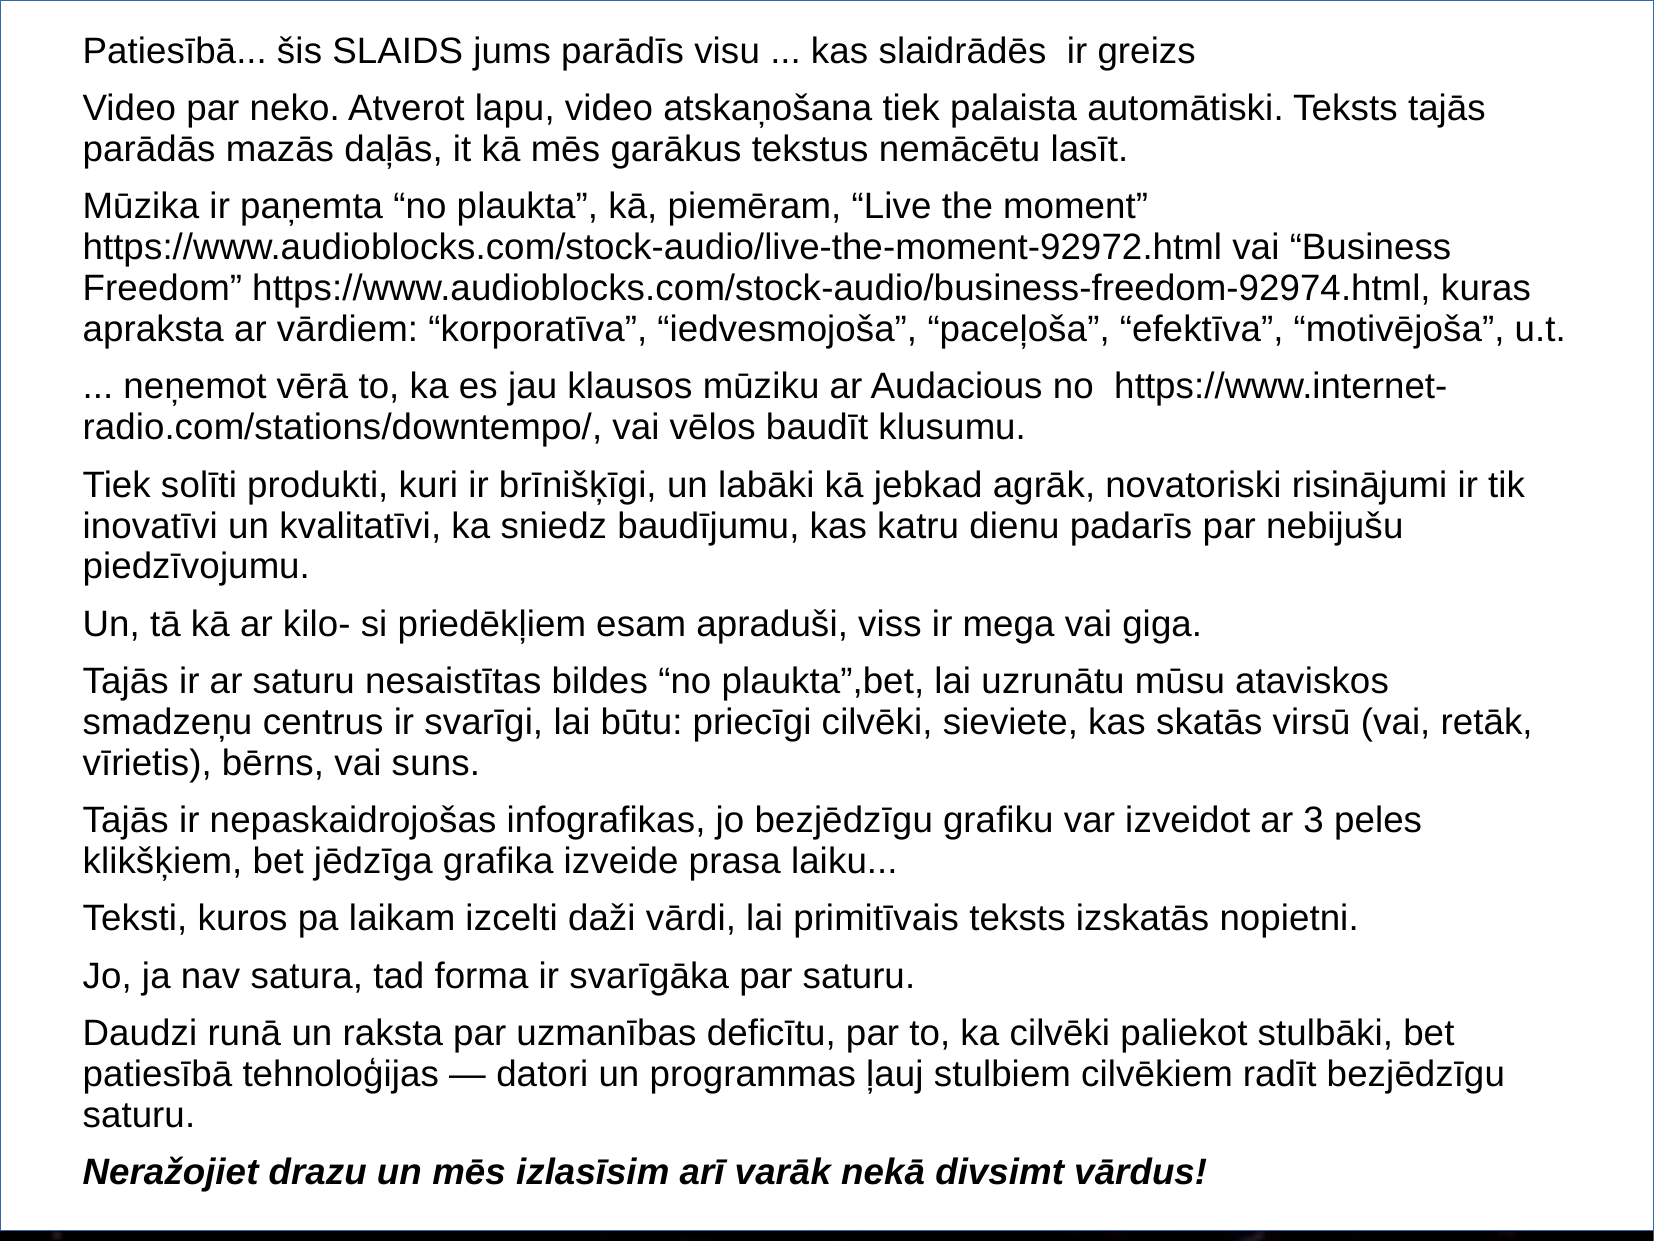

# Patiesībā... šis SLAIDS jums parādīs visu ... kas slaidrādēs ir greizs
Video par neko. Atverot lapu, video atskaņošana tiek palaista automātiski. Teksts tajās parādās mazās daļās, it kā mēs garākus tekstus nemācētu lasīt.
Mūzika ir paņemta “no plaukta”, kā, piemēram, “Live the moment” https://www.audioblocks.com/stock-audio/live-the-moment-92972.html vai “Business Freedom” https://www.audioblocks.com/stock-audio/business-freedom-92974.html, kuras apraksta ar vārdiem: “korporatīva”, “iedvesmojoša”, “paceļoša”, “efektīva”, “motivējoša”, u.t.
... neņemot vērā to, ka es jau klausos mūziku ar Audacious no https://www.internet-radio.com/stations/downtempo/, vai vēlos baudīt klusumu.
Tiek solīti produkti, kuri ir brīnišķīgi, un labāki kā jebkad agrāk, novatoriski risinājumi ir tik inovatīvi un kvalitatīvi, ka sniedz baudījumu, kas katru dienu padarīs par nebijušu piedzīvojumu.
Un, tā kā ar kilo- si priedēkļiem esam apraduši, viss ir mega vai giga.
Tajās ir ar saturu nesaistītas bildes “no plaukta”,bet, lai uzrunātu mūsu ataviskos smadzeņu centrus ir svarīgi, lai būtu: priecīgi cilvēki, sieviete, kas skatās virsū (vai, retāk, vīrietis), bērns, vai suns.
Tajās ir nepaskaidrojošas infografikas, jo bezjēdzīgu grafiku var izveidot ar 3 peles klikšķiem, bet jēdzīga grafika izveide prasa laiku...
Teksti, kuros pa laikam izcelti daži vārdi, lai primitīvais teksts izskatās nopietni.
Jo, ja nav satura, tad forma ir svarīgāka par saturu.
Daudzi runā un raksta par uzmanības deficītu, par to, ka cilvēki paliekot stulbāki, bet patiesībā tehnoloģijas — datori un programmas ļauj stulbiem cilvēkiem radīt bezjēdzīgu saturu.
Neražojiet drazu un mēs izlasīsim arī varāk nekā divsimt vārdus!